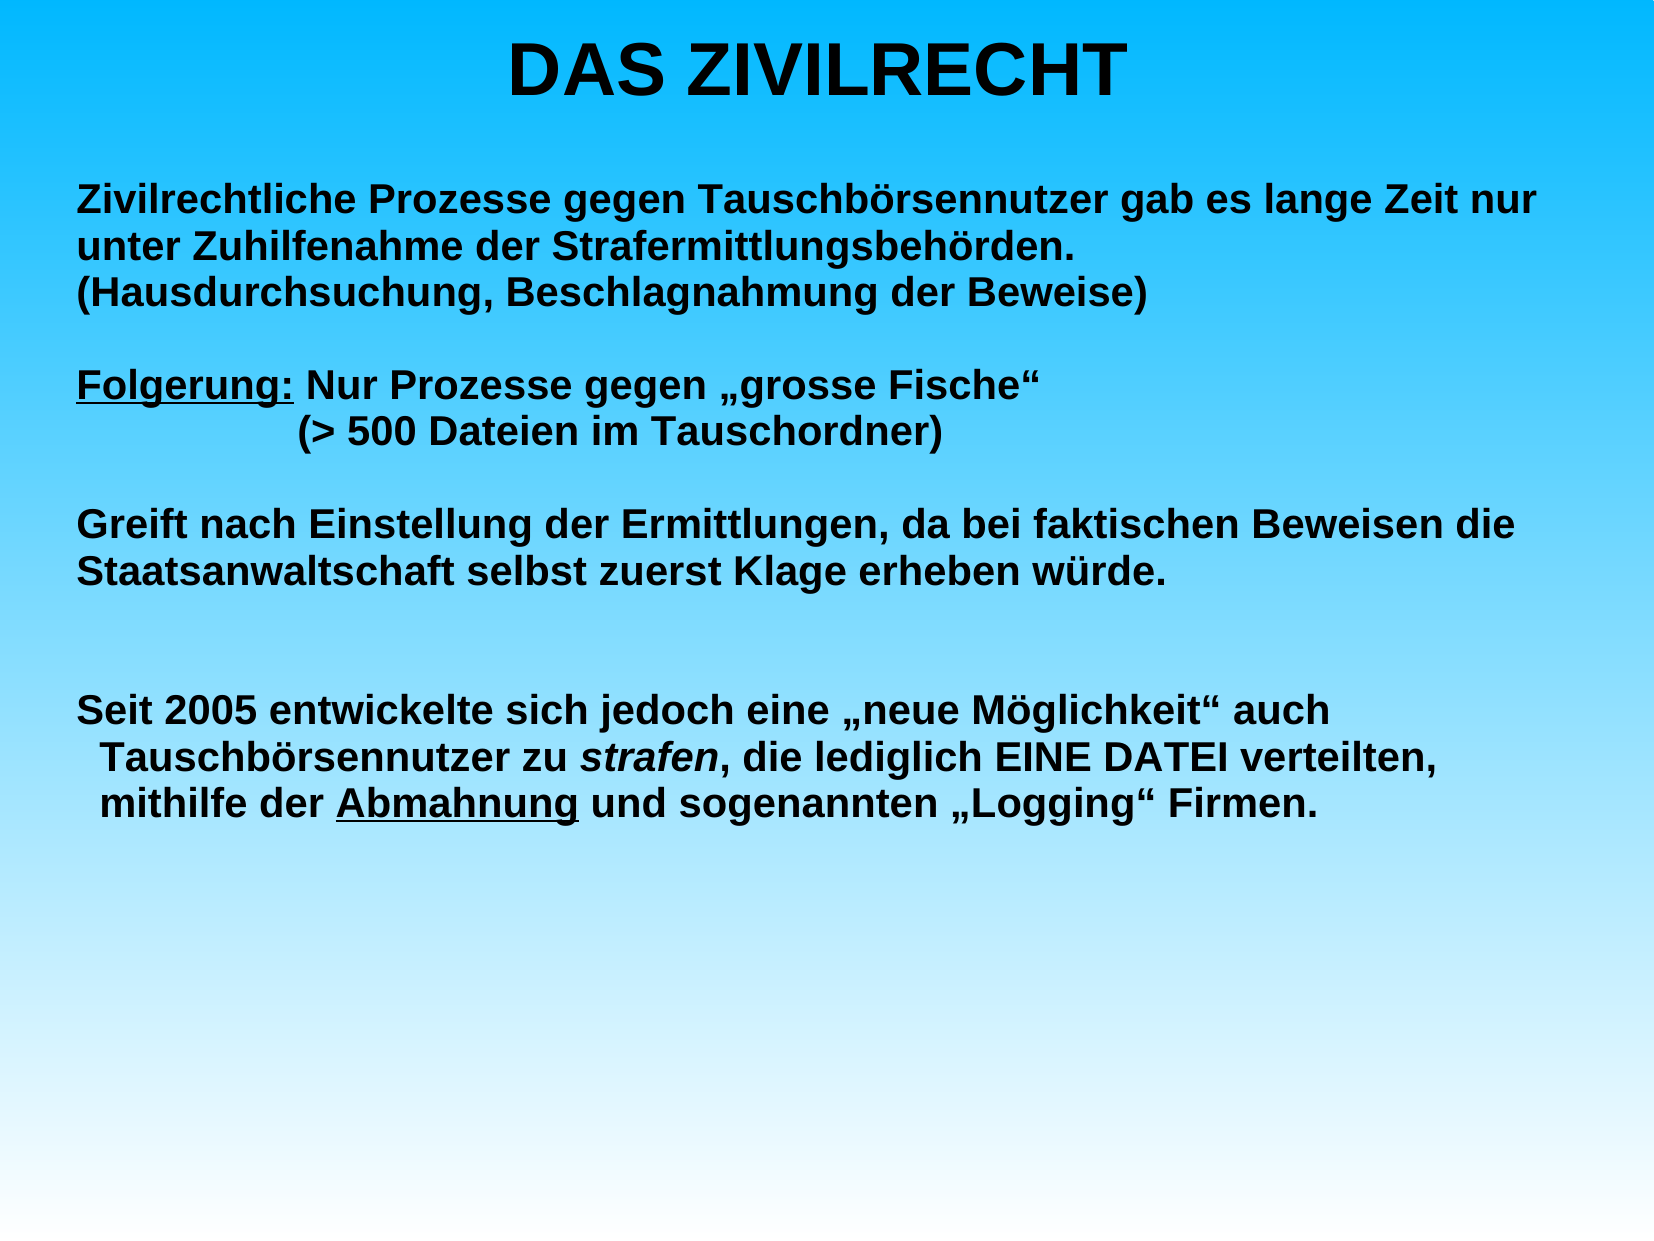

DAS ZIVILRECHT
Zivilrechtliche Prozesse gegen Tauschbörsennutzer gab es lange Zeit nur unter Zuhilfenahme der Strafermittlungsbehörden.
(Hausdurchsuchung, Beschlagnahmung der Beweise)
Folgerung: Nur Prozesse gegen „grosse Fische“
			(> 500 Dateien im Tauschordner)
Greift nach Einstellung der Ermittlungen, da bei faktischen Beweisen die Staatsanwaltschaft selbst zuerst Klage erheben würde.
Seit 2005 entwickelte sich jedoch eine „neue Möglichkeit“ auch
 Tauschbörsennutzer zu strafen, die lediglich EINE DATEI verteilten,
 mithilfe der Abmahnung und sogenannten „Logging“ Firmen.